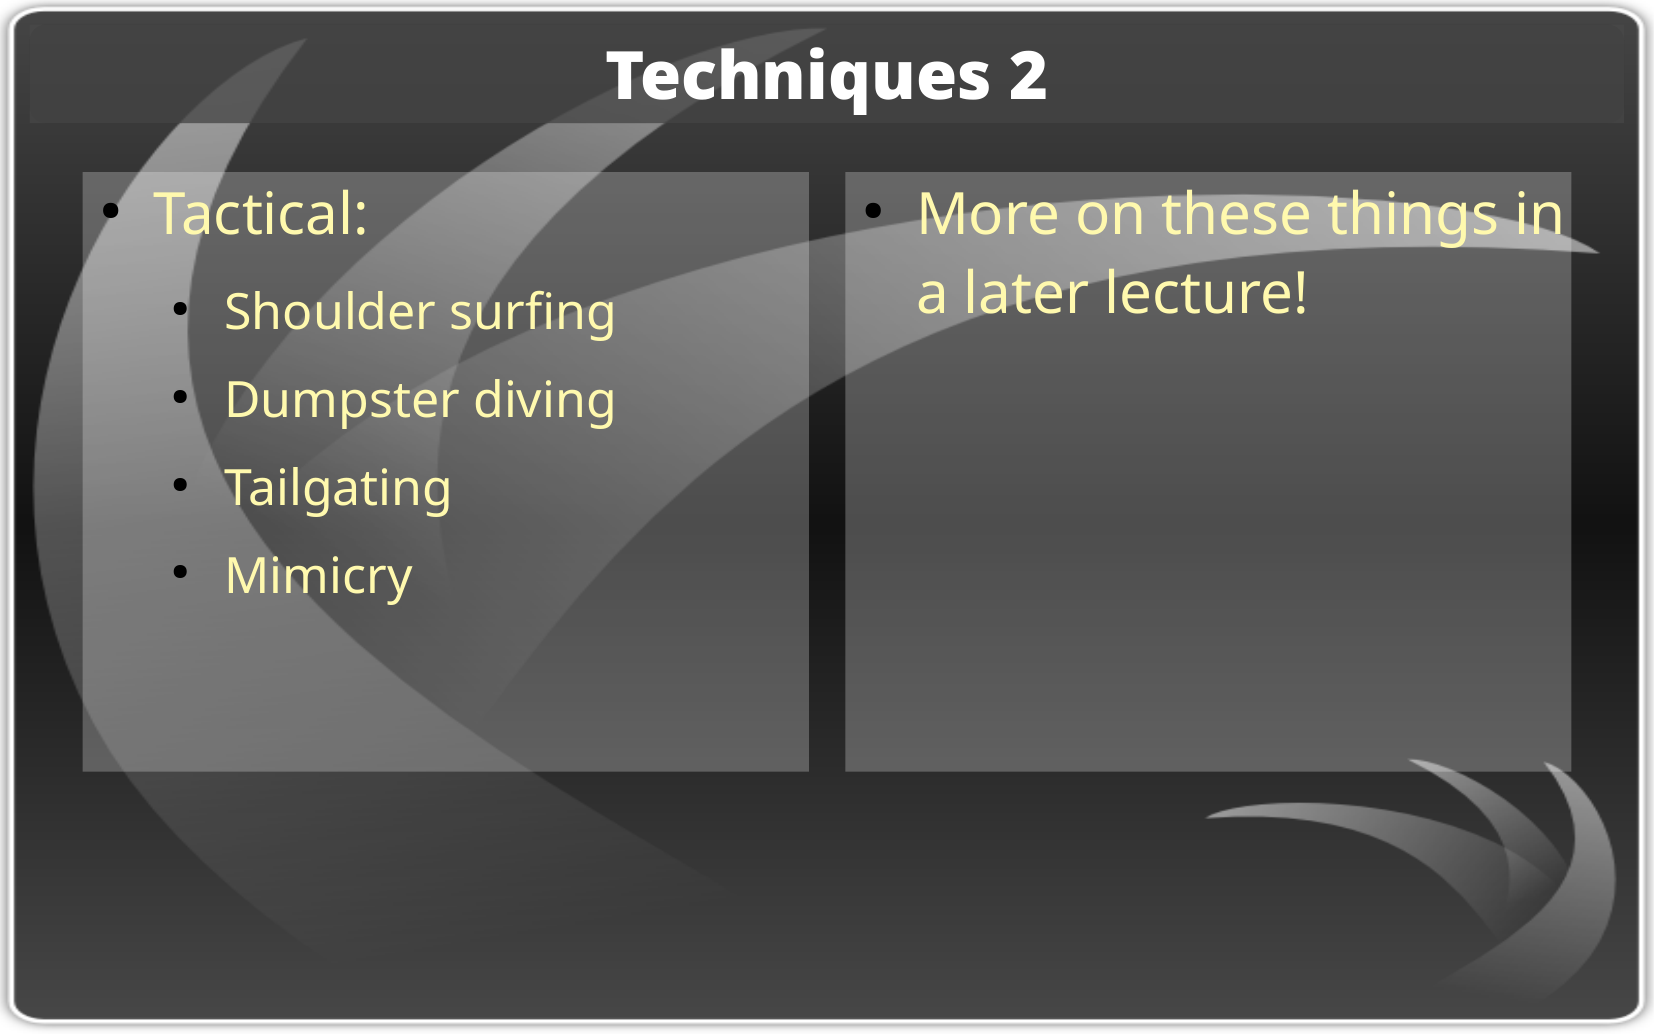

# Techniques 2
Tactical:
Shoulder surfing
Dumpster diving
Tailgating
Mimicry
More on these things in a later lecture!